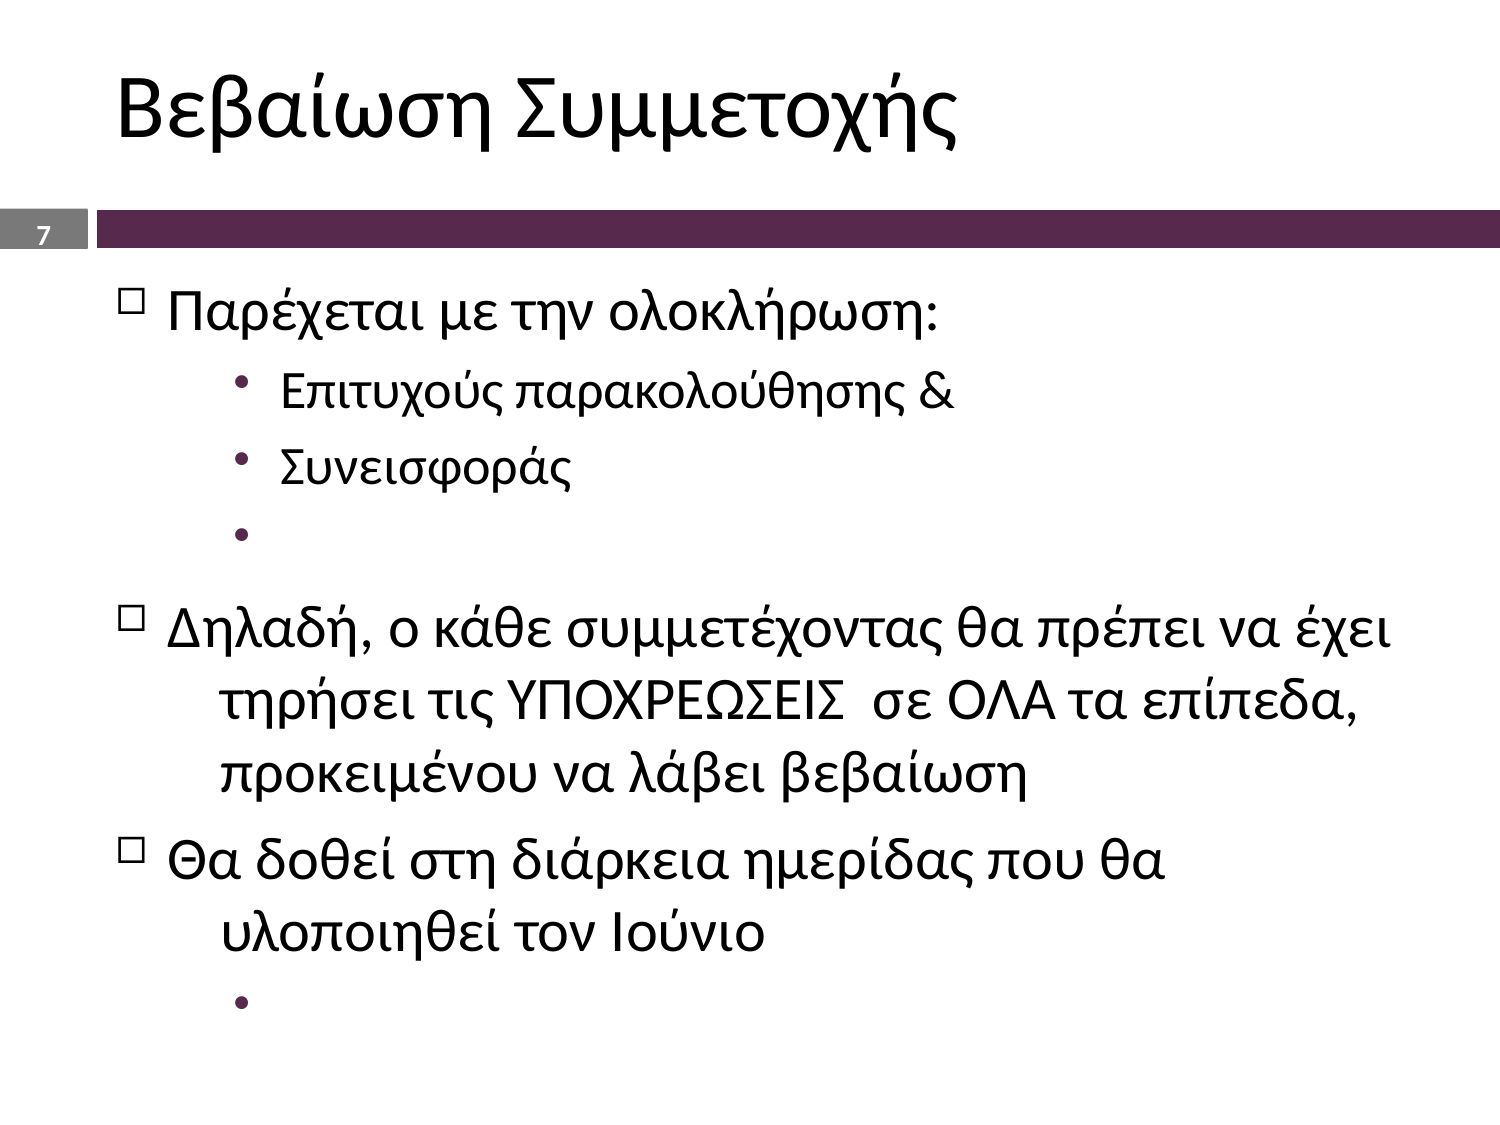

# Βεβαίωση Συμμετοχής
Παρέχεται με την ολοκλήρωση:
Επιτυχούς παρακολούθησης &
Συνεισφοράς
Δηλαδή, ο κάθε συμμετέχοντας θα πρέπει να έχει τηρήσει τις ΥΠΟΧΡΕΩΣΕΙΣ σε ΌΛΑ τα επίπεδα, προκειμένου να λάβει βεβαίωση
Θα δοθεί στη διάρκεια ημερίδας που θα υλοποιηθεί τον Ιούνιο